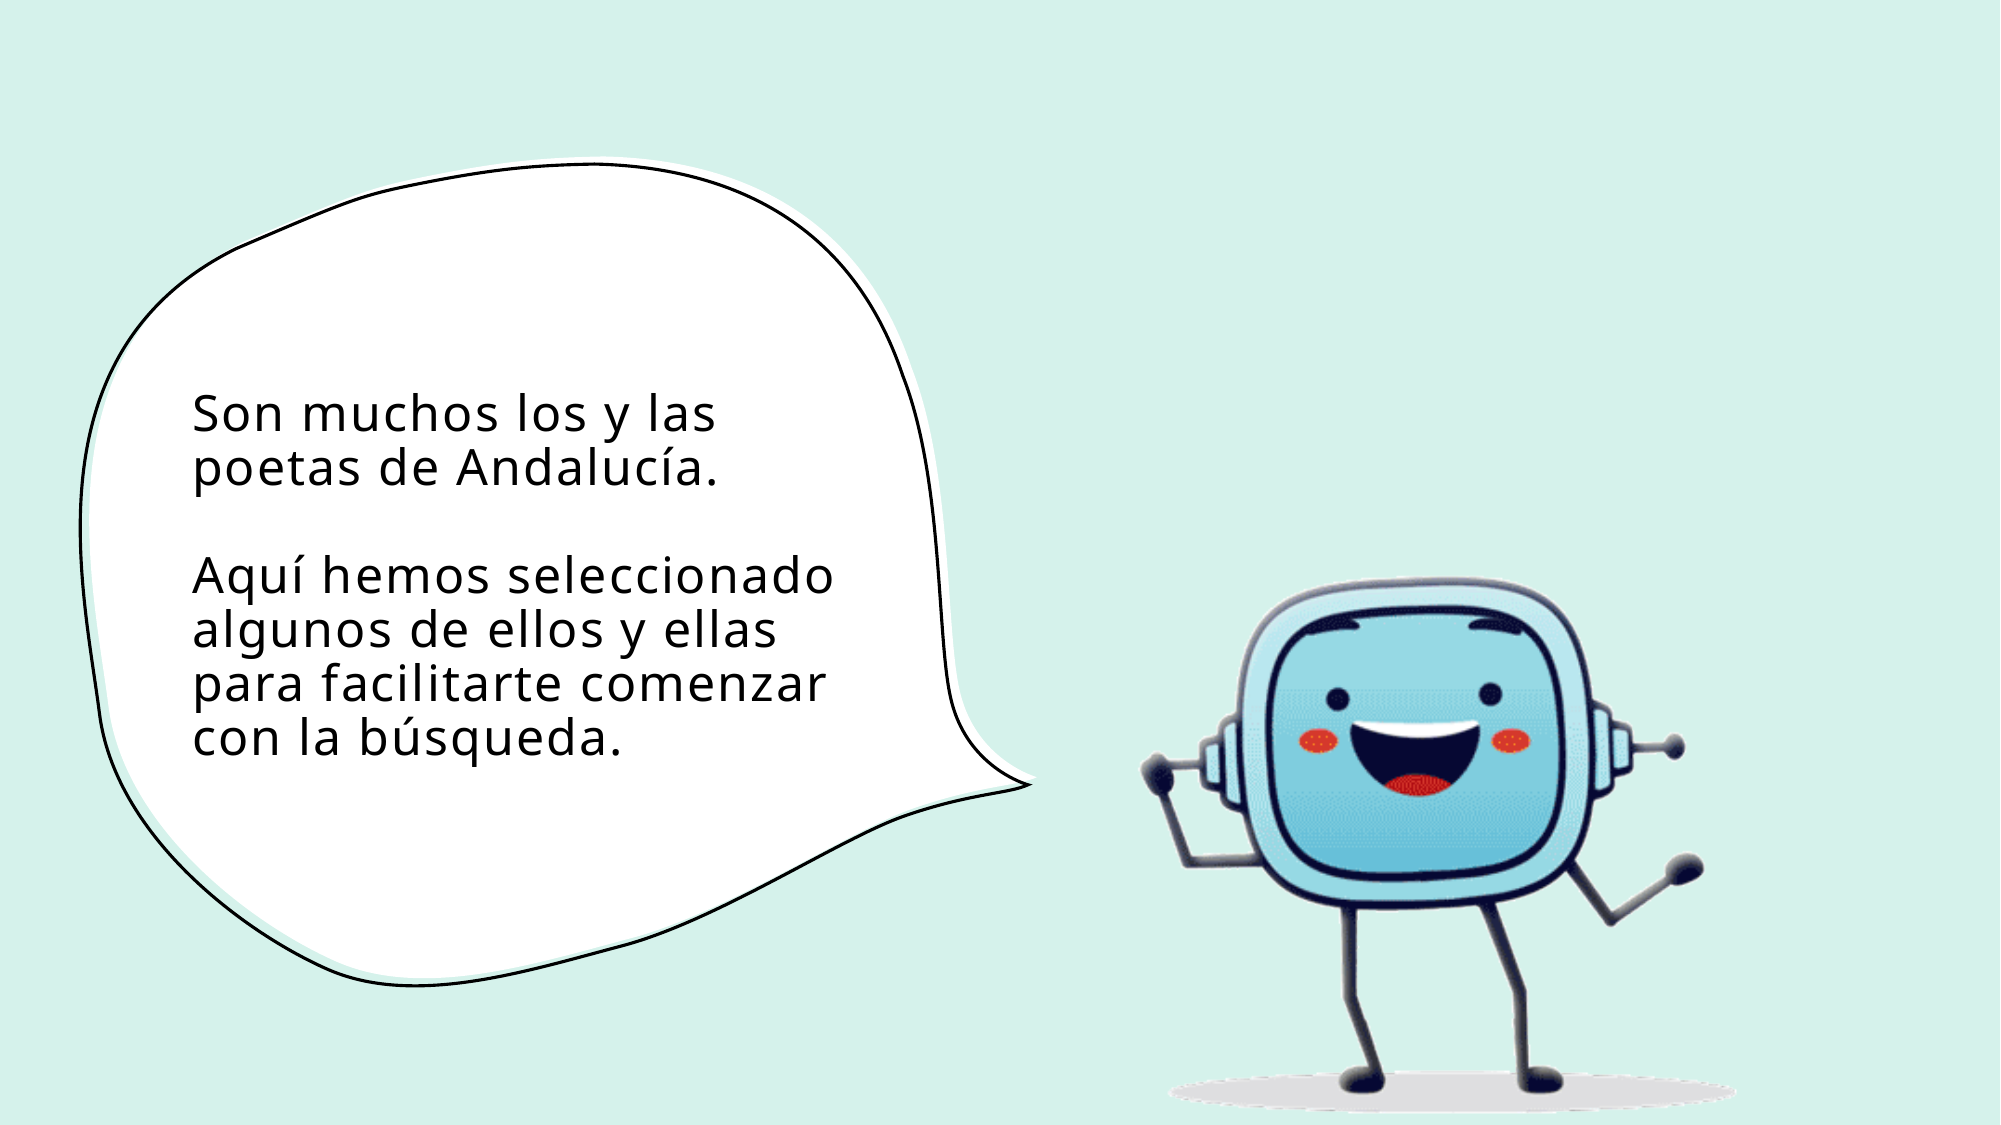

# Son muchos los y las poetas de Andalucía. Aquí hemos seleccionado algunos de ellos y ellas para facilitarte comenzar con la búsqueda.